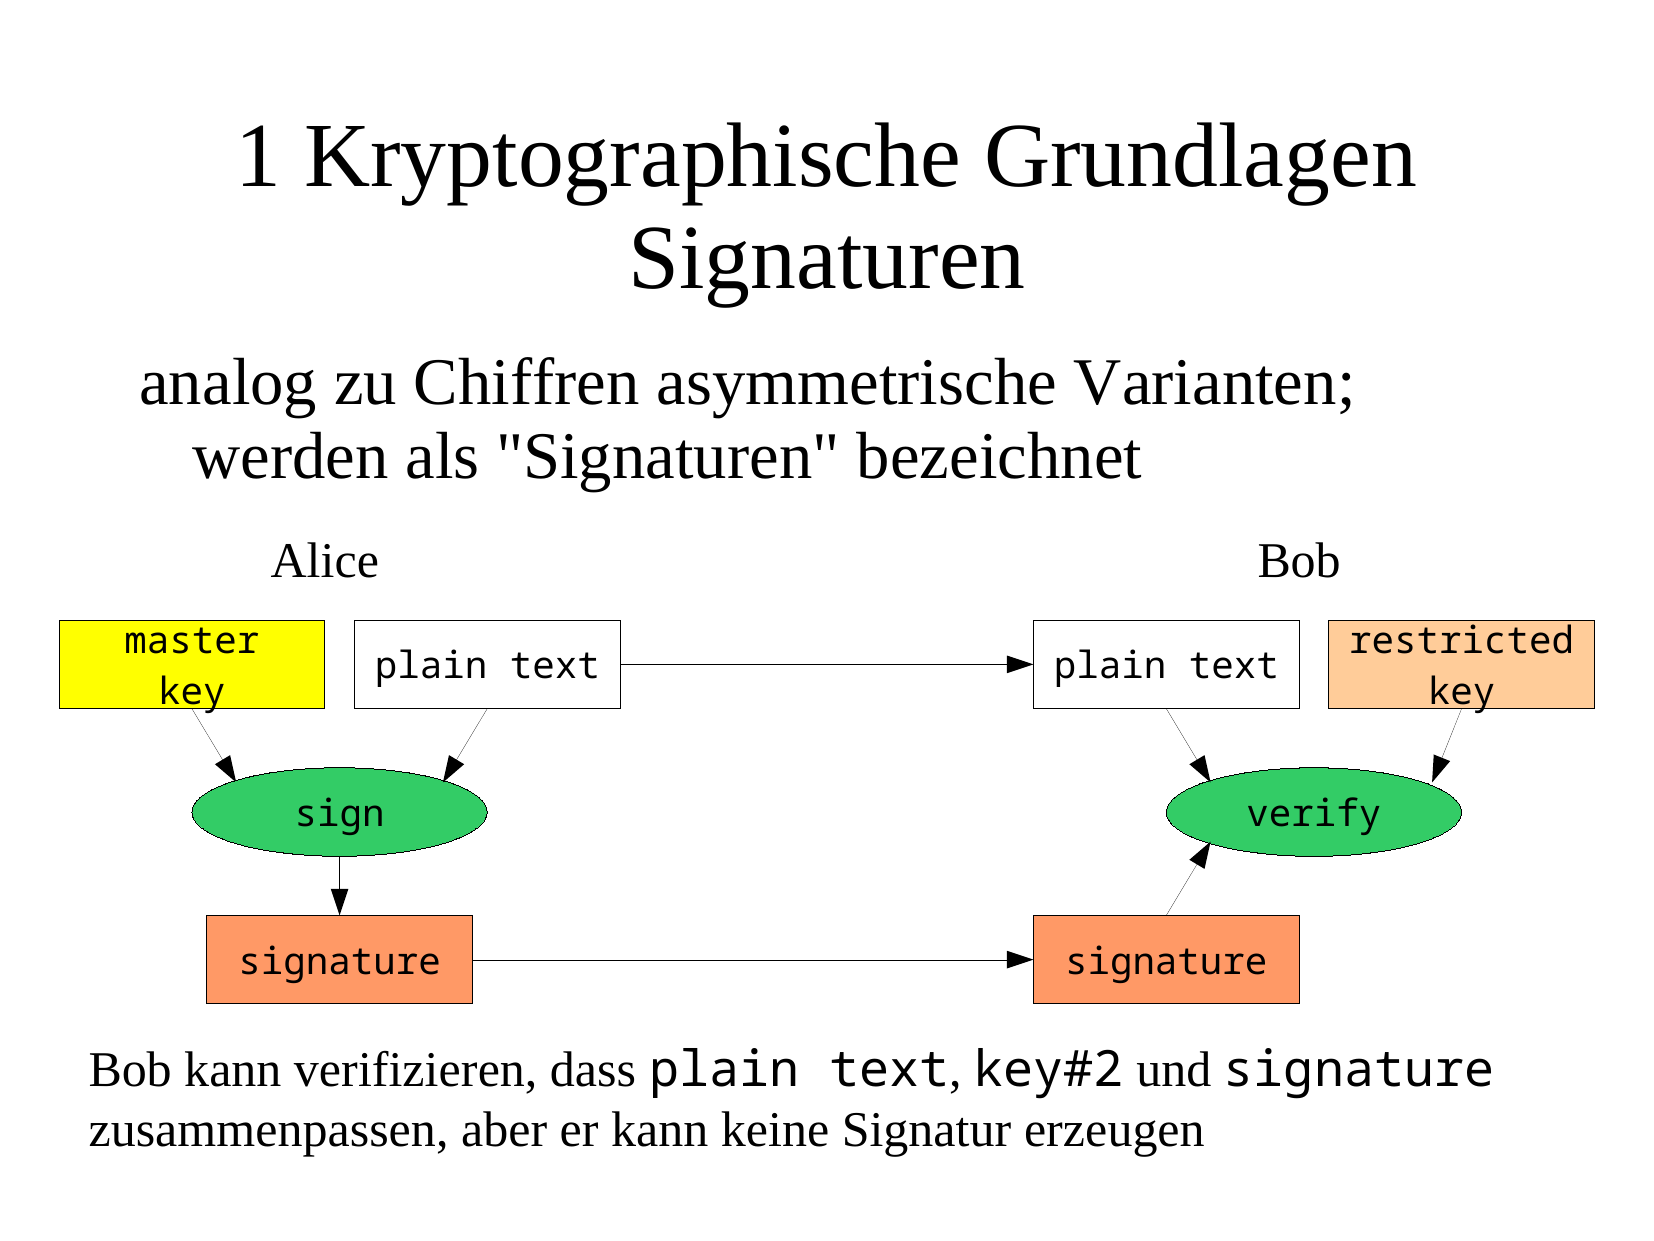

# 1 Kryptographische Grundlagen Signaturen
analog zu Chiffren asymmetrische Varianten; werden als "Signaturen" bezeichnet
Alice
Bob
master
key
plain text
plain text
restricted
key
sign
verify
signature
signature
Bob kann verifizieren, dass plain text, key#2 und signature zusammenpassen, aber er kann keine Signatur erzeugen